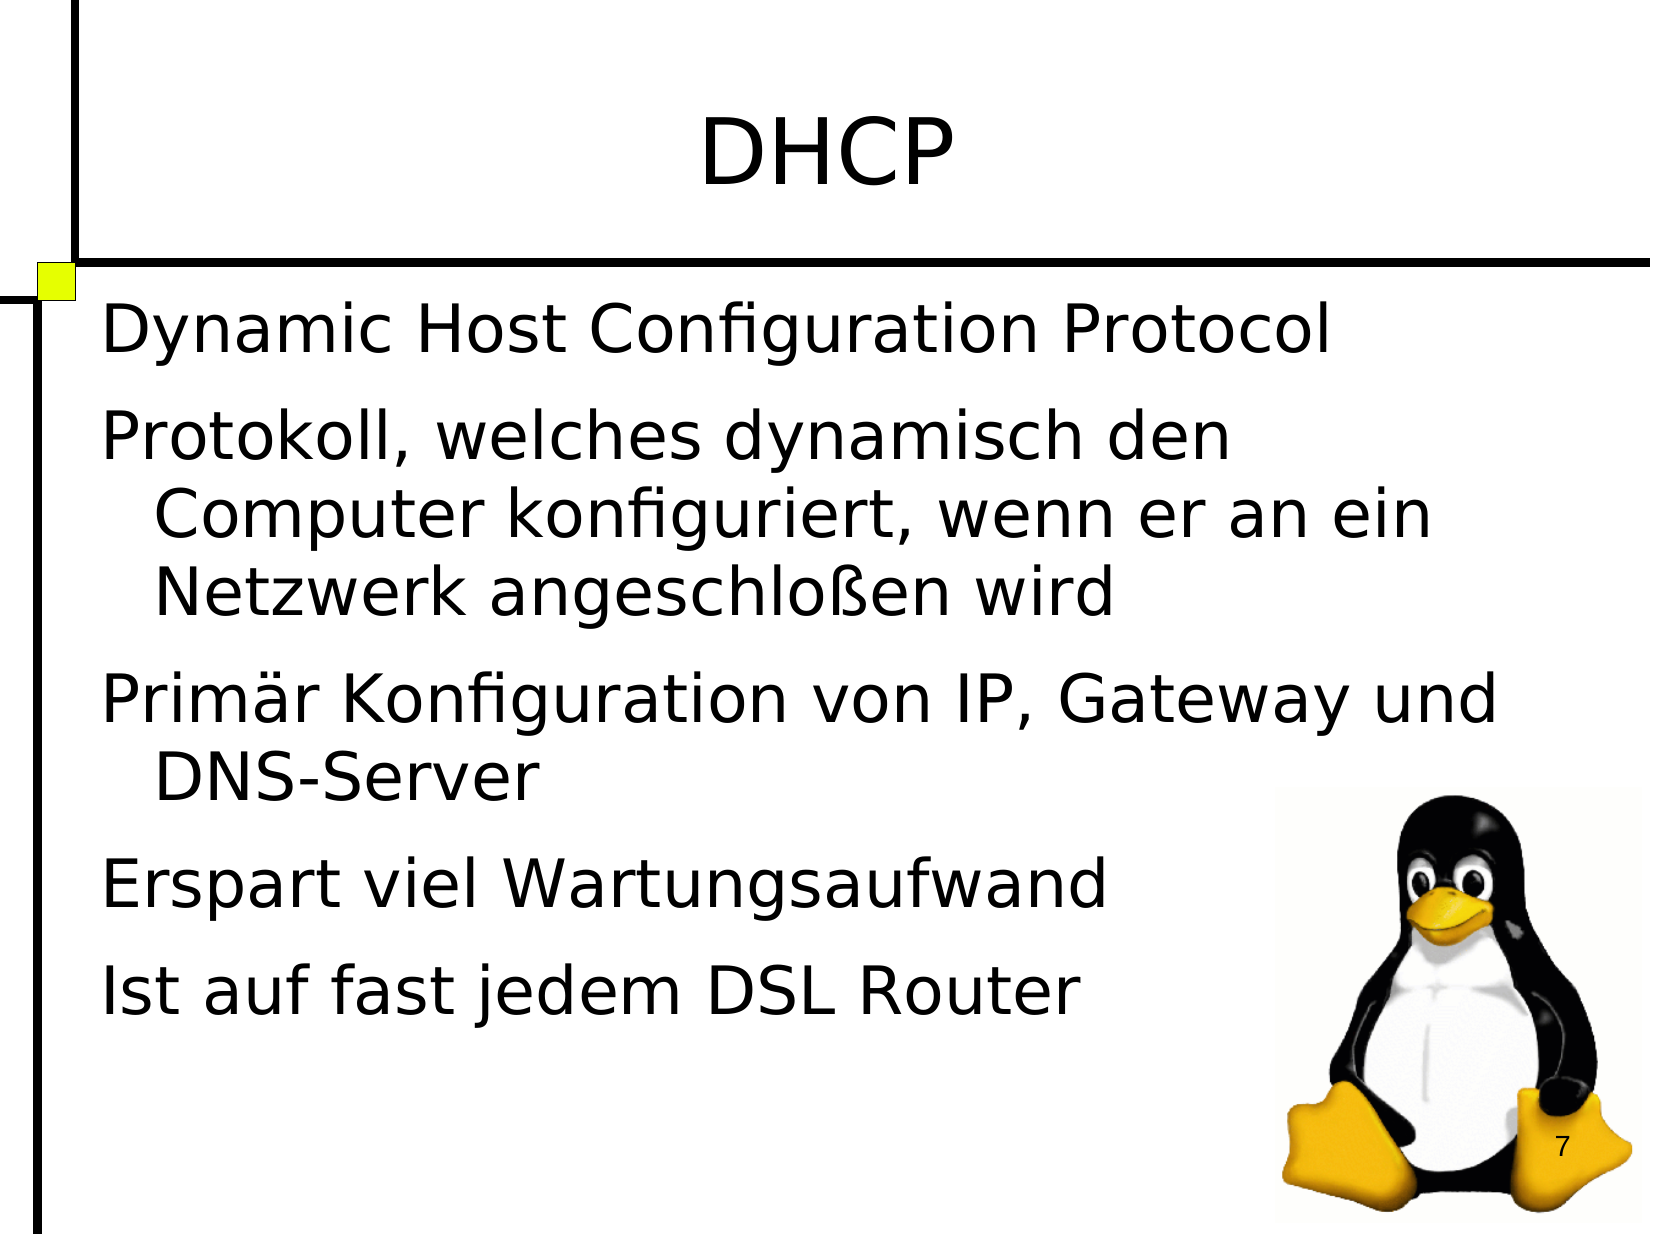

# DHCP
Dynamic Host Configuration Protocol
Protokoll, welches dynamisch den Computer konfiguriert, wenn er an ein Netzwerk angeschloßen wird
Primär Konfiguration von IP, Gateway und DNS-Server
Erspart viel Wartungsaufwand
Ist auf fast jedem DSL Router
7